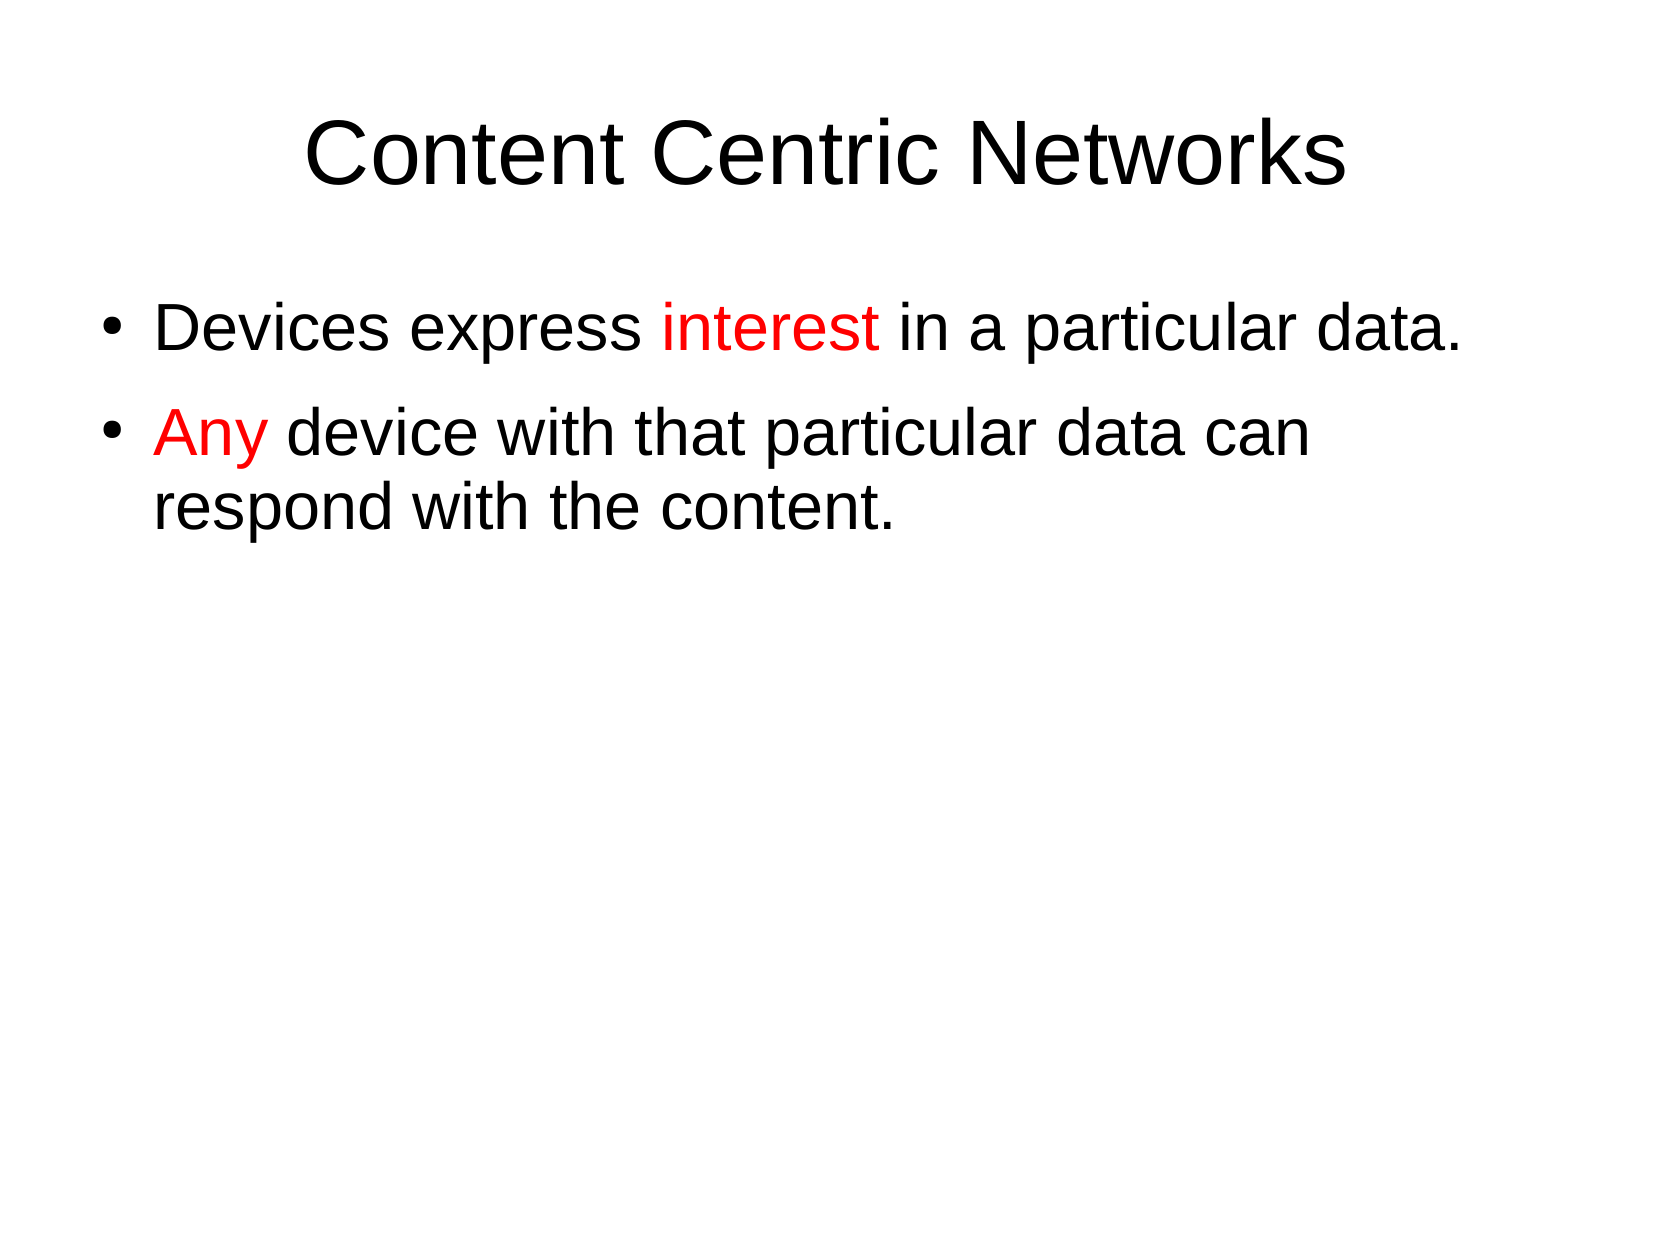

# Content Centric Networks
Devices express interest in a particular data.
Any device with that particular data can respond with the content.